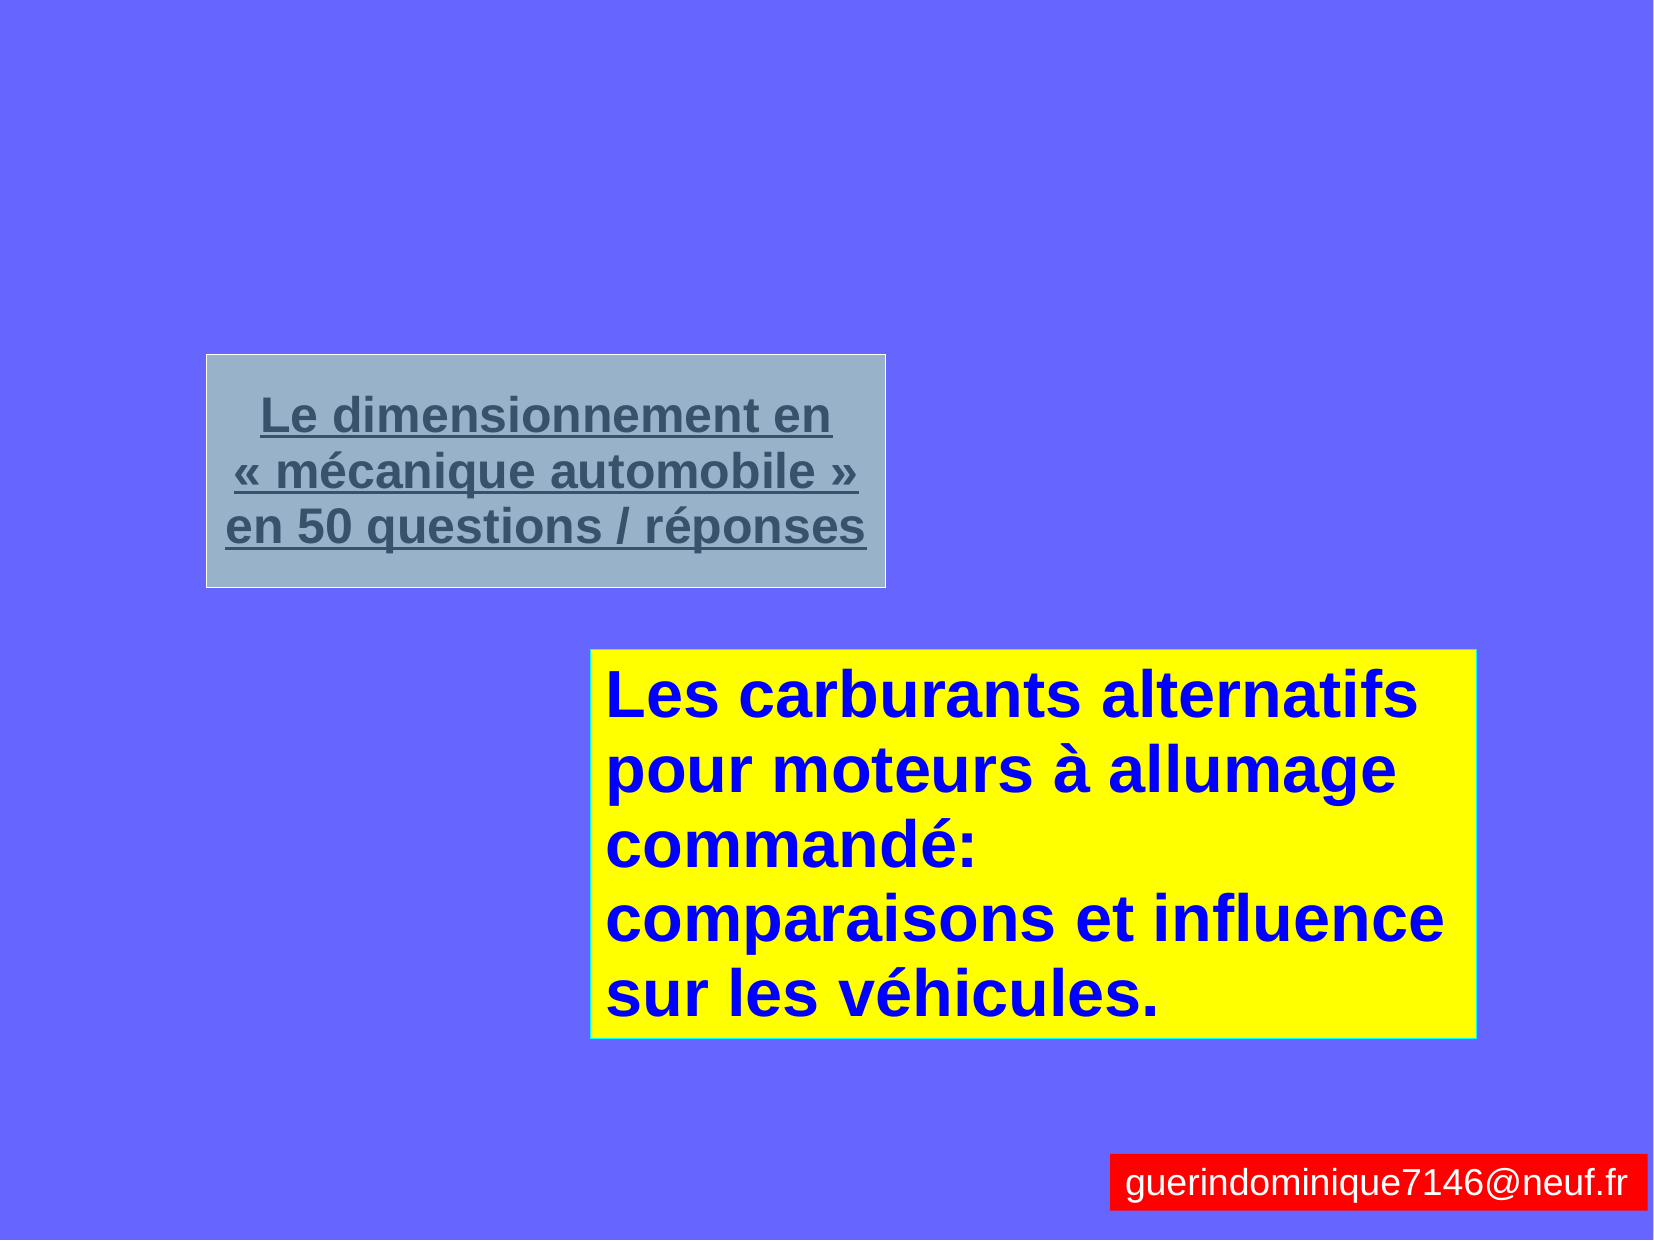

# Le dimensionnement en « mécanique automobile » en 50 questions / réponses
Les carburants alternatifs pour moteurs à allumage commandé:
comparaisons et influence sur les véhicules.
guerindominique7146@neuf.fr